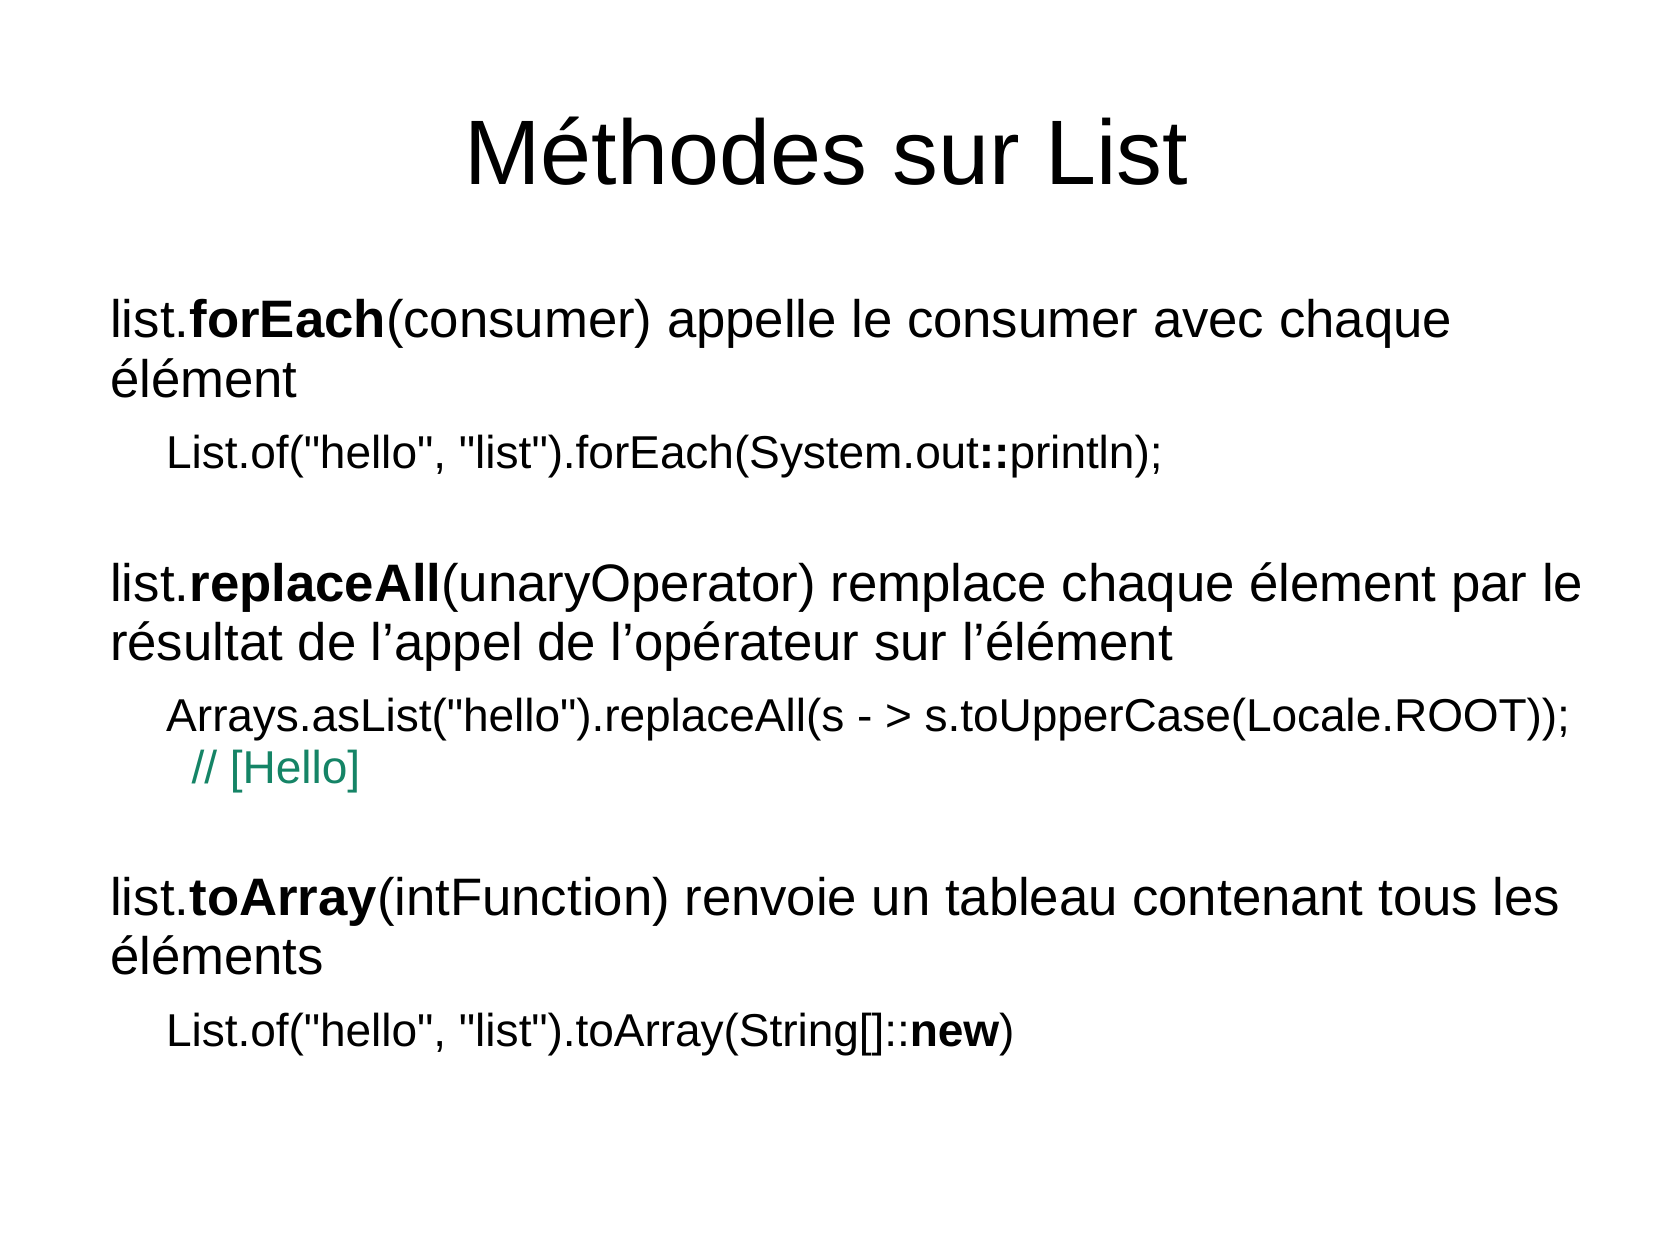

# Méthodes sur List
list.forEach(consumer) appelle le consumer avec chaque élément
List.of("hello", "list").forEach(System.out::println);
list.replaceAll(unaryOperator) remplace chaque élement par le résultat de l’appel de l’opérateur sur l’élément
Arrays.asList("hello").replaceAll(s - > s.toUpperCase(Locale.ROOT));
 // [Hello]
list.toArray(intFunction) renvoie un tableau contenant tous les éléments
List.of("hello", "list").toArray(String[]::new)